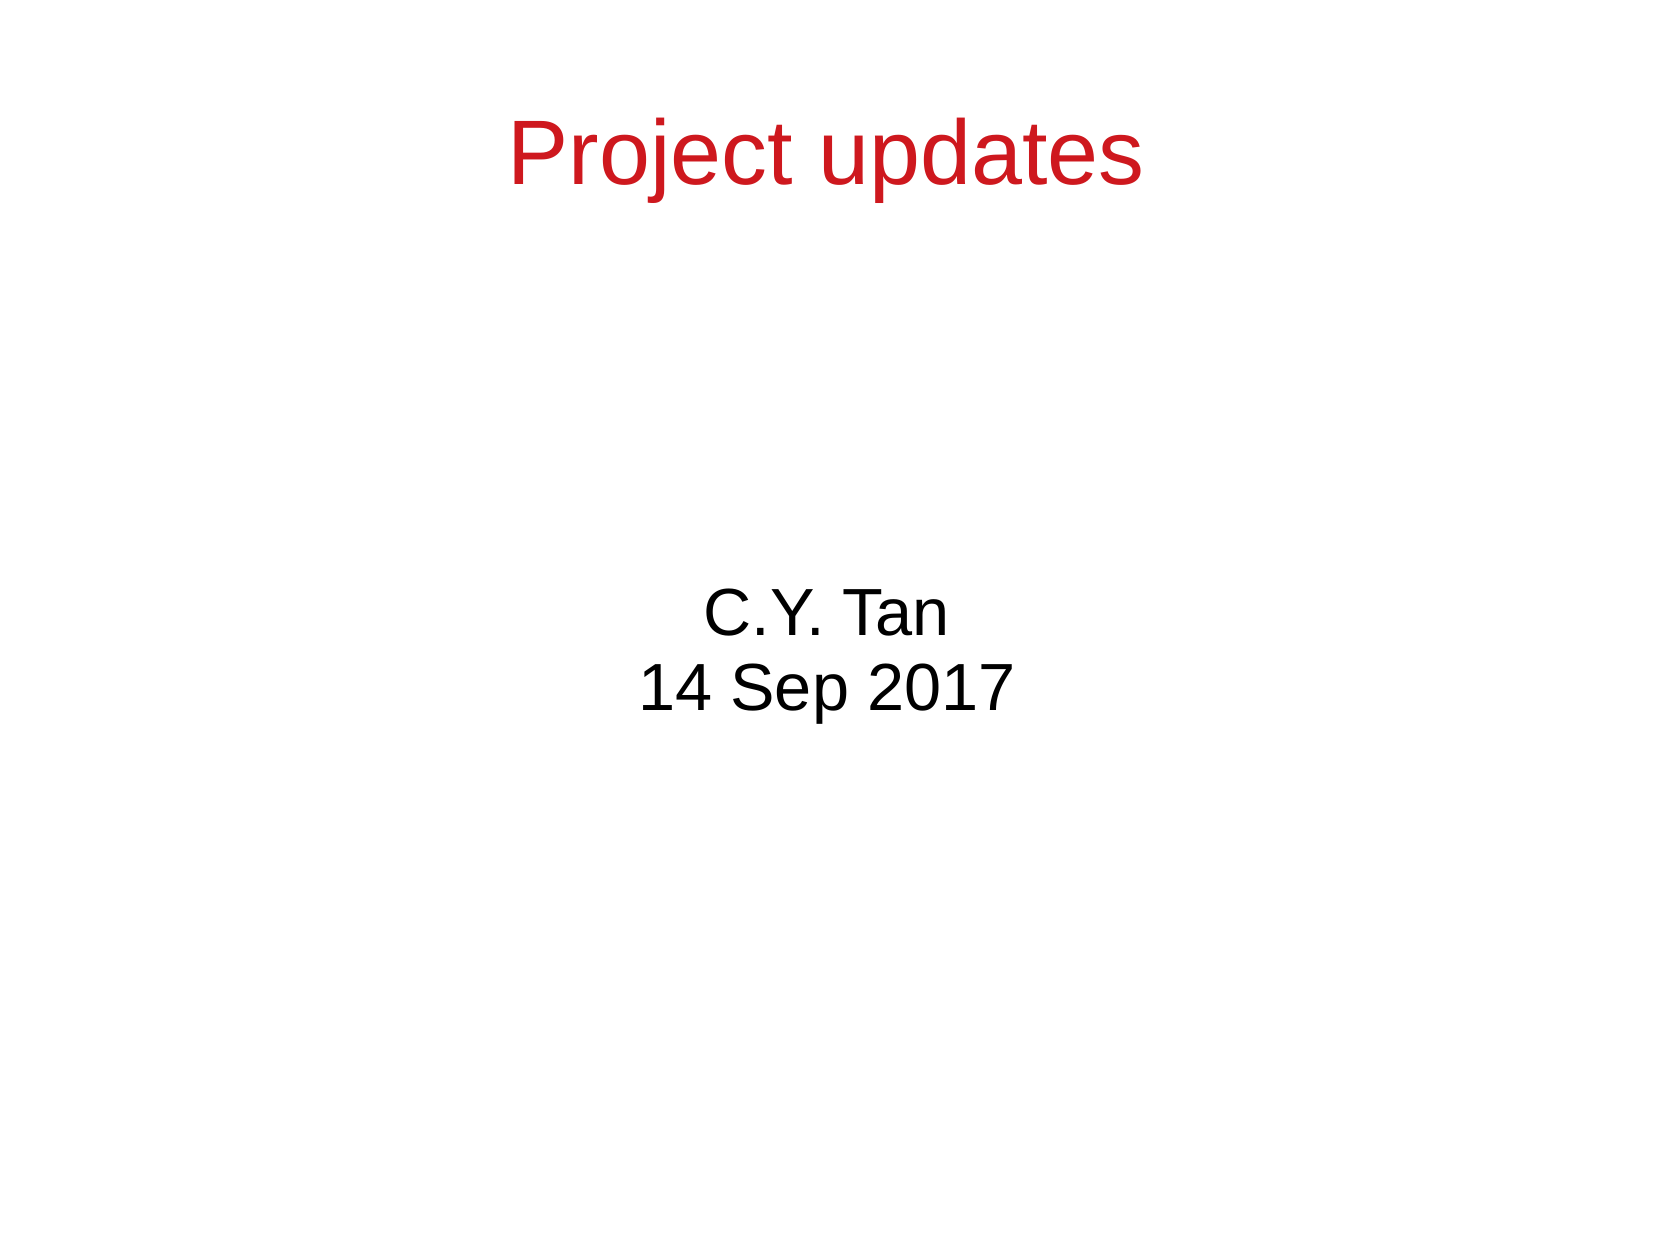

# Project updates
C.Y. Tan
14 Sep 2017